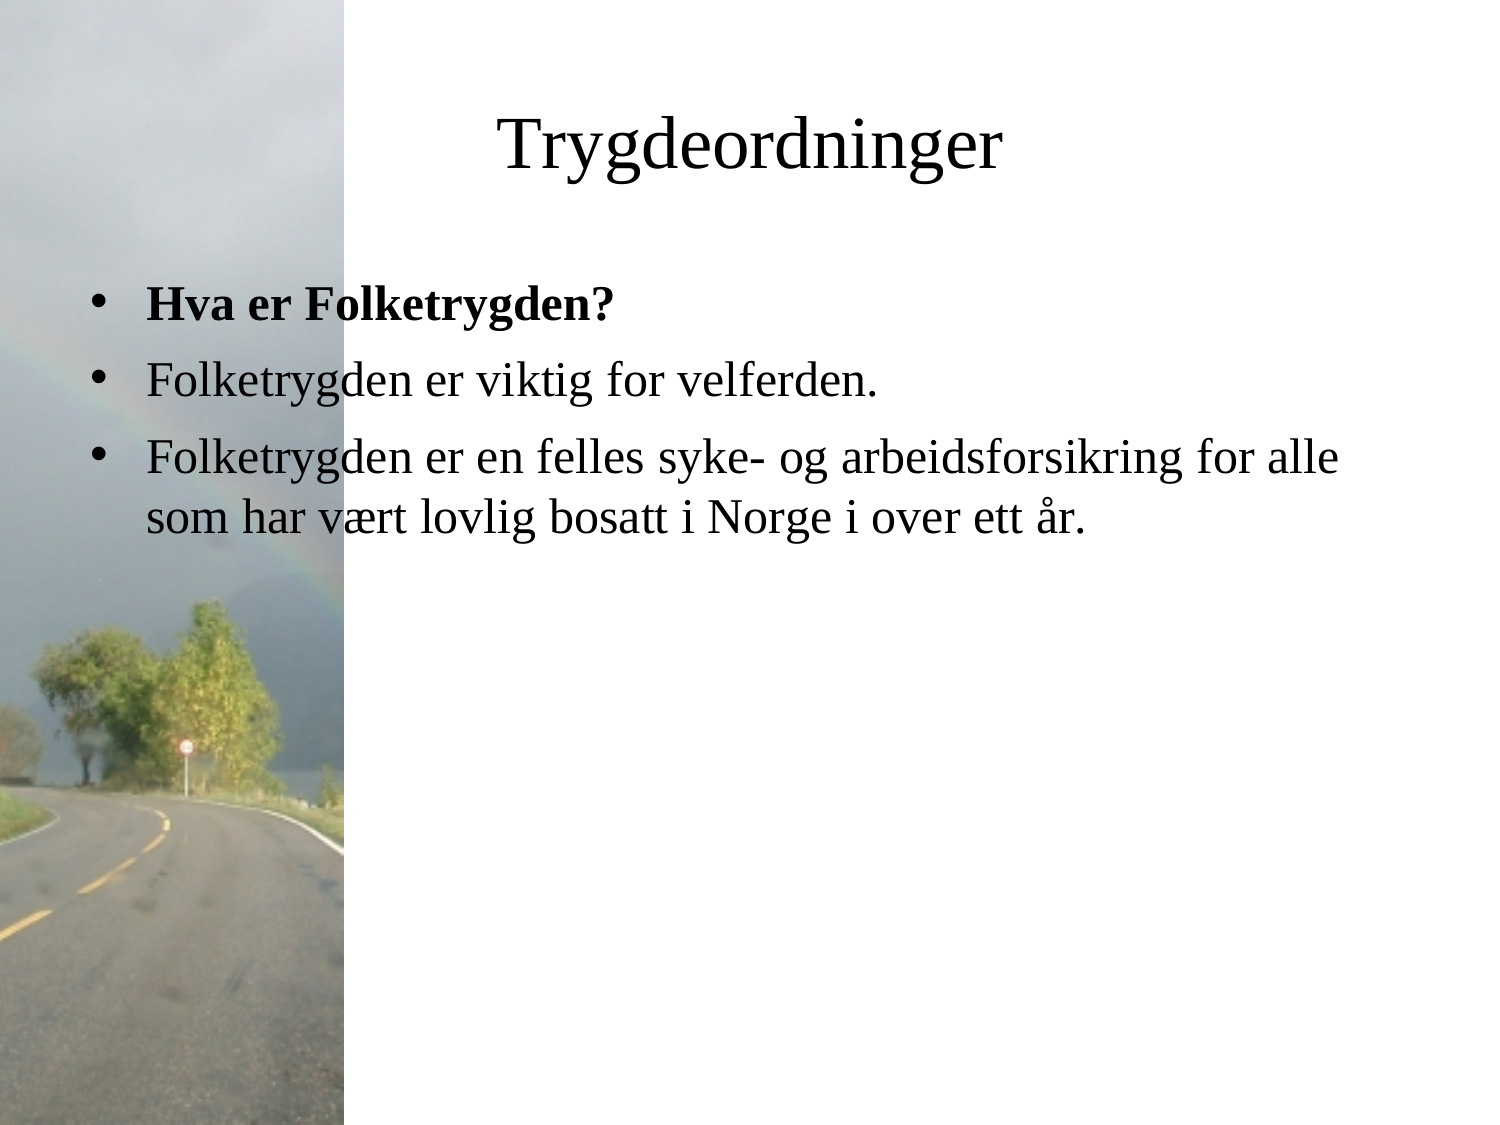

# Trygdeordninger
Hva er Folketrygden?
Folketrygden er viktig for velferden.
Folketrygden er en felles syke- og arbeidsforsikring for alle som har vært lovlig bosatt i Norge i over ett år.